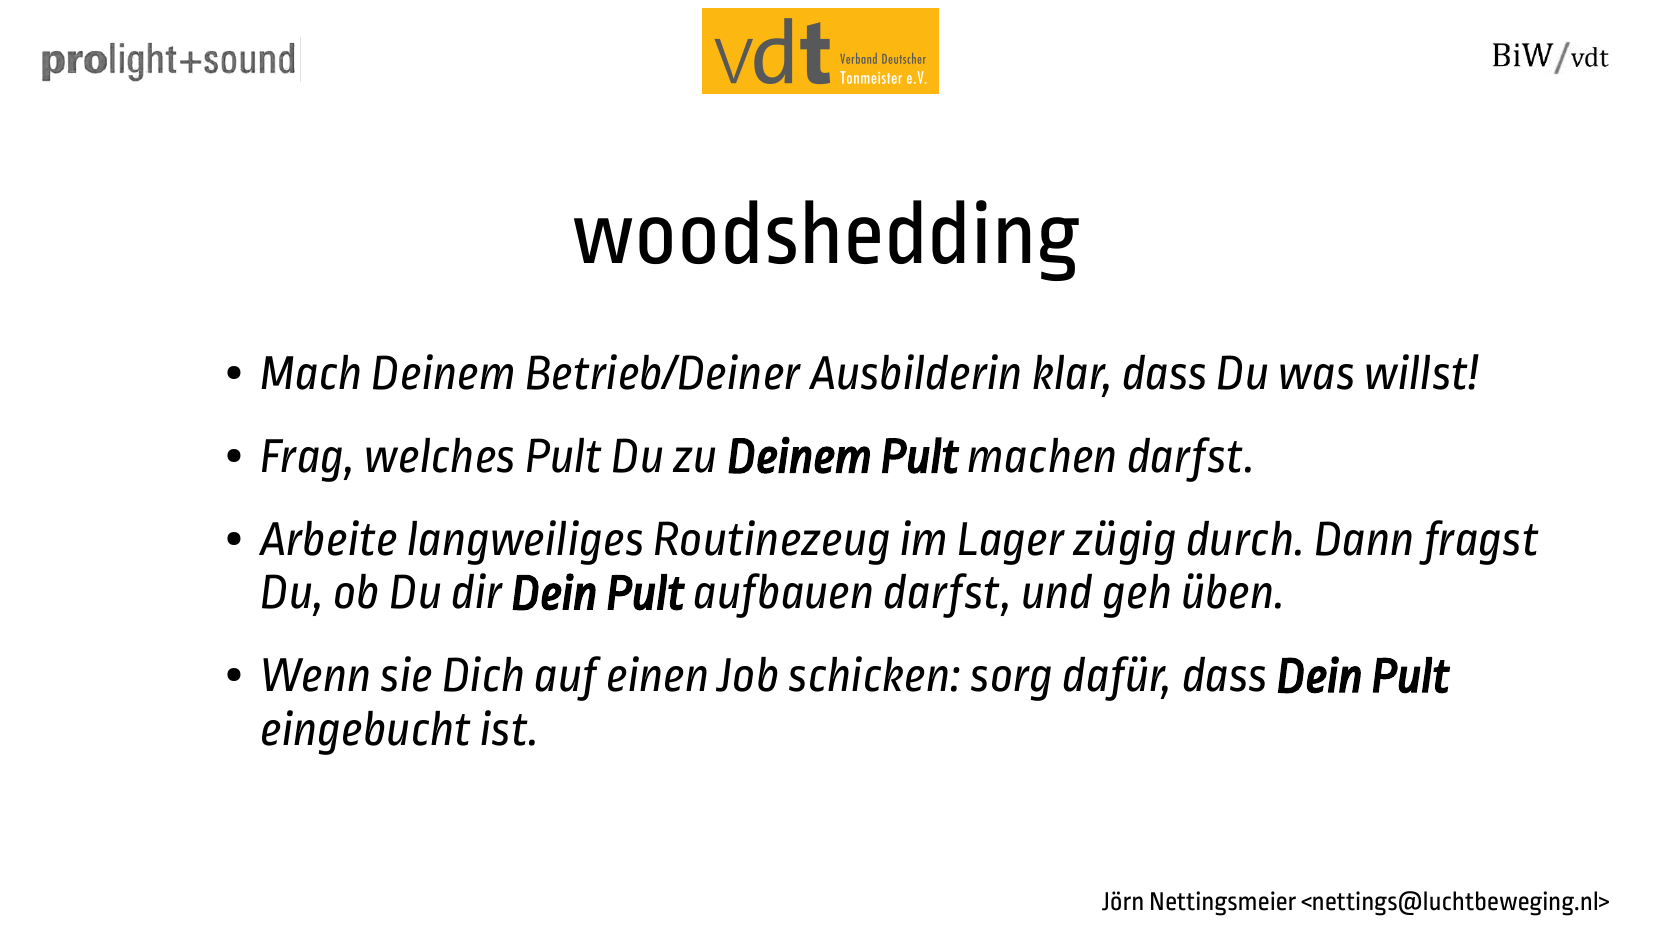

# woodshedding
Mach Deinem Betrieb/Deiner Ausbilderin klar, dass Du was willst!
Frag, welches Pult Du zu Deinem Pult machen darfst.
Arbeite langweiliges Routinezeug im Lager zügig durch. Dann fragst Du, ob Du dir Dein Pult aufbauen darfst, und geh üben.
Wenn sie Dich auf einen Job schicken: sorg dafür, dass Dein Pult eingebucht ist.